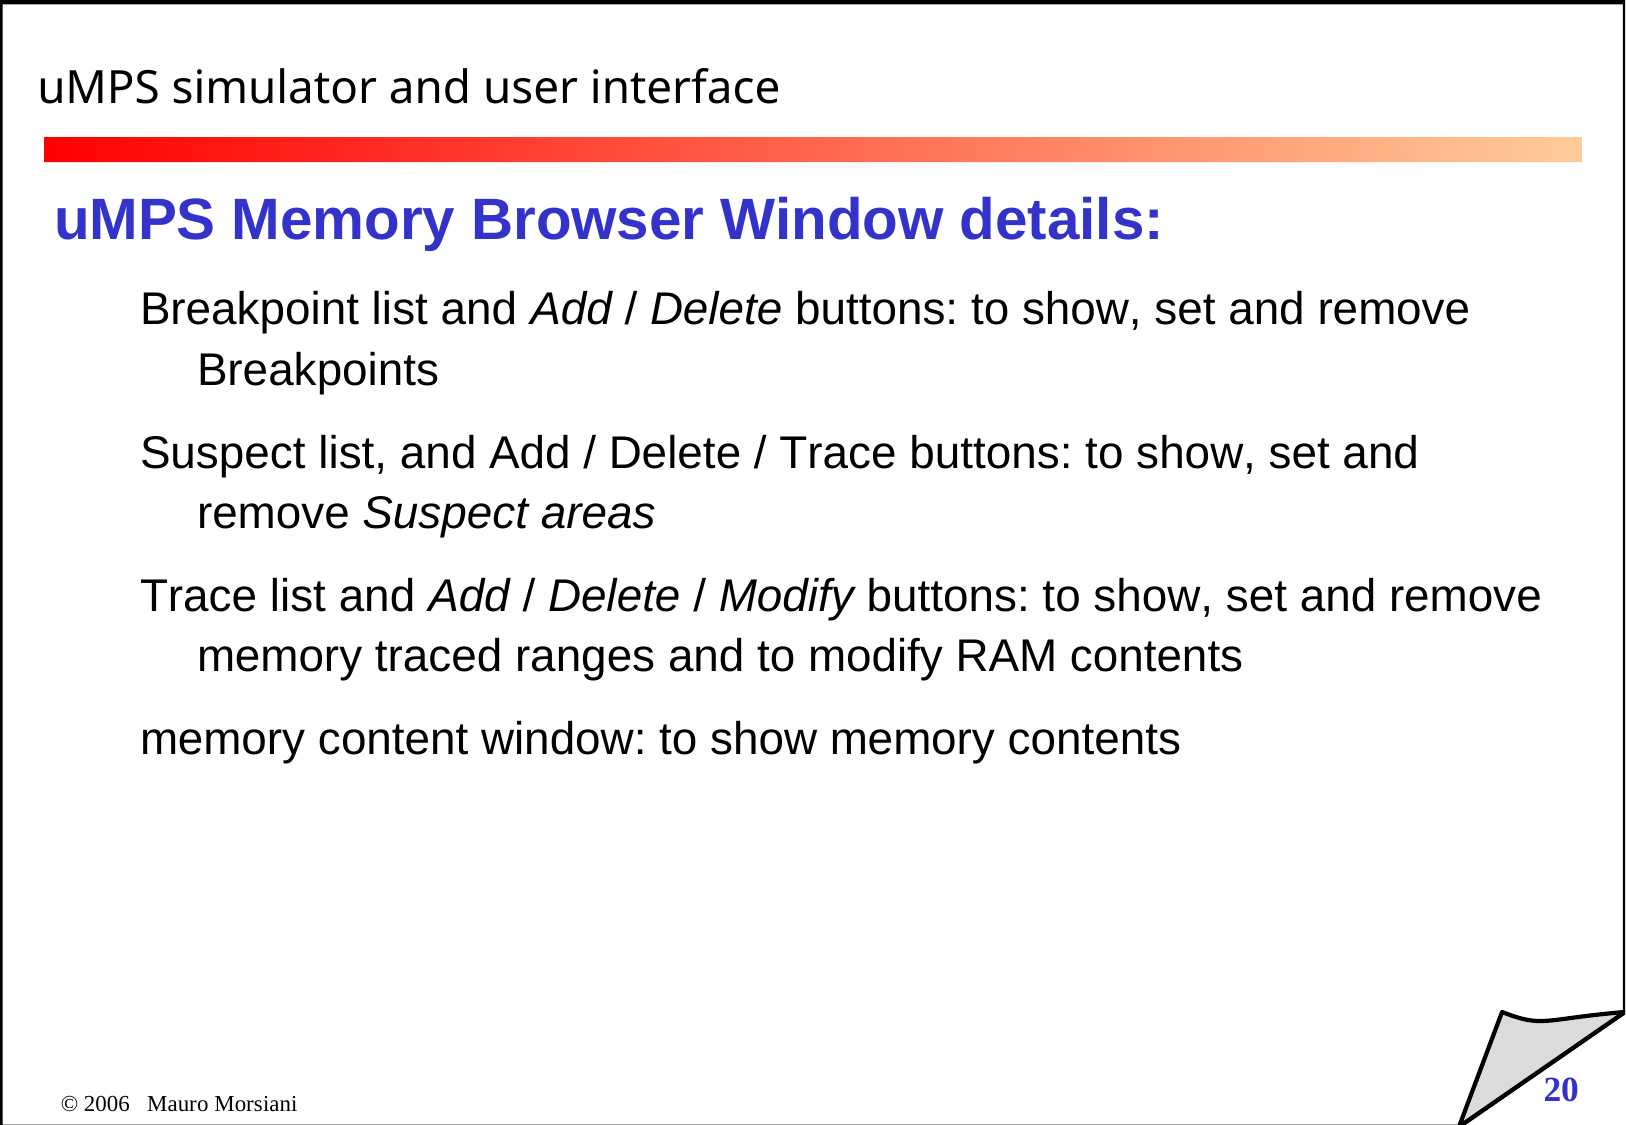

# uMPS simulator and user interface
uMPS Memory Browser Window details:
Breakpoint list and Add / Delete buttons: to show, set and remove Breakpoints
Suspect list, and Add / Delete / Trace buttons: to show, set and remove Suspect areas
Trace list and Add / Delete / Modify buttons: to show, set and remove memory traced ranges and to modify RAM contents
memory content window: to show memory contents